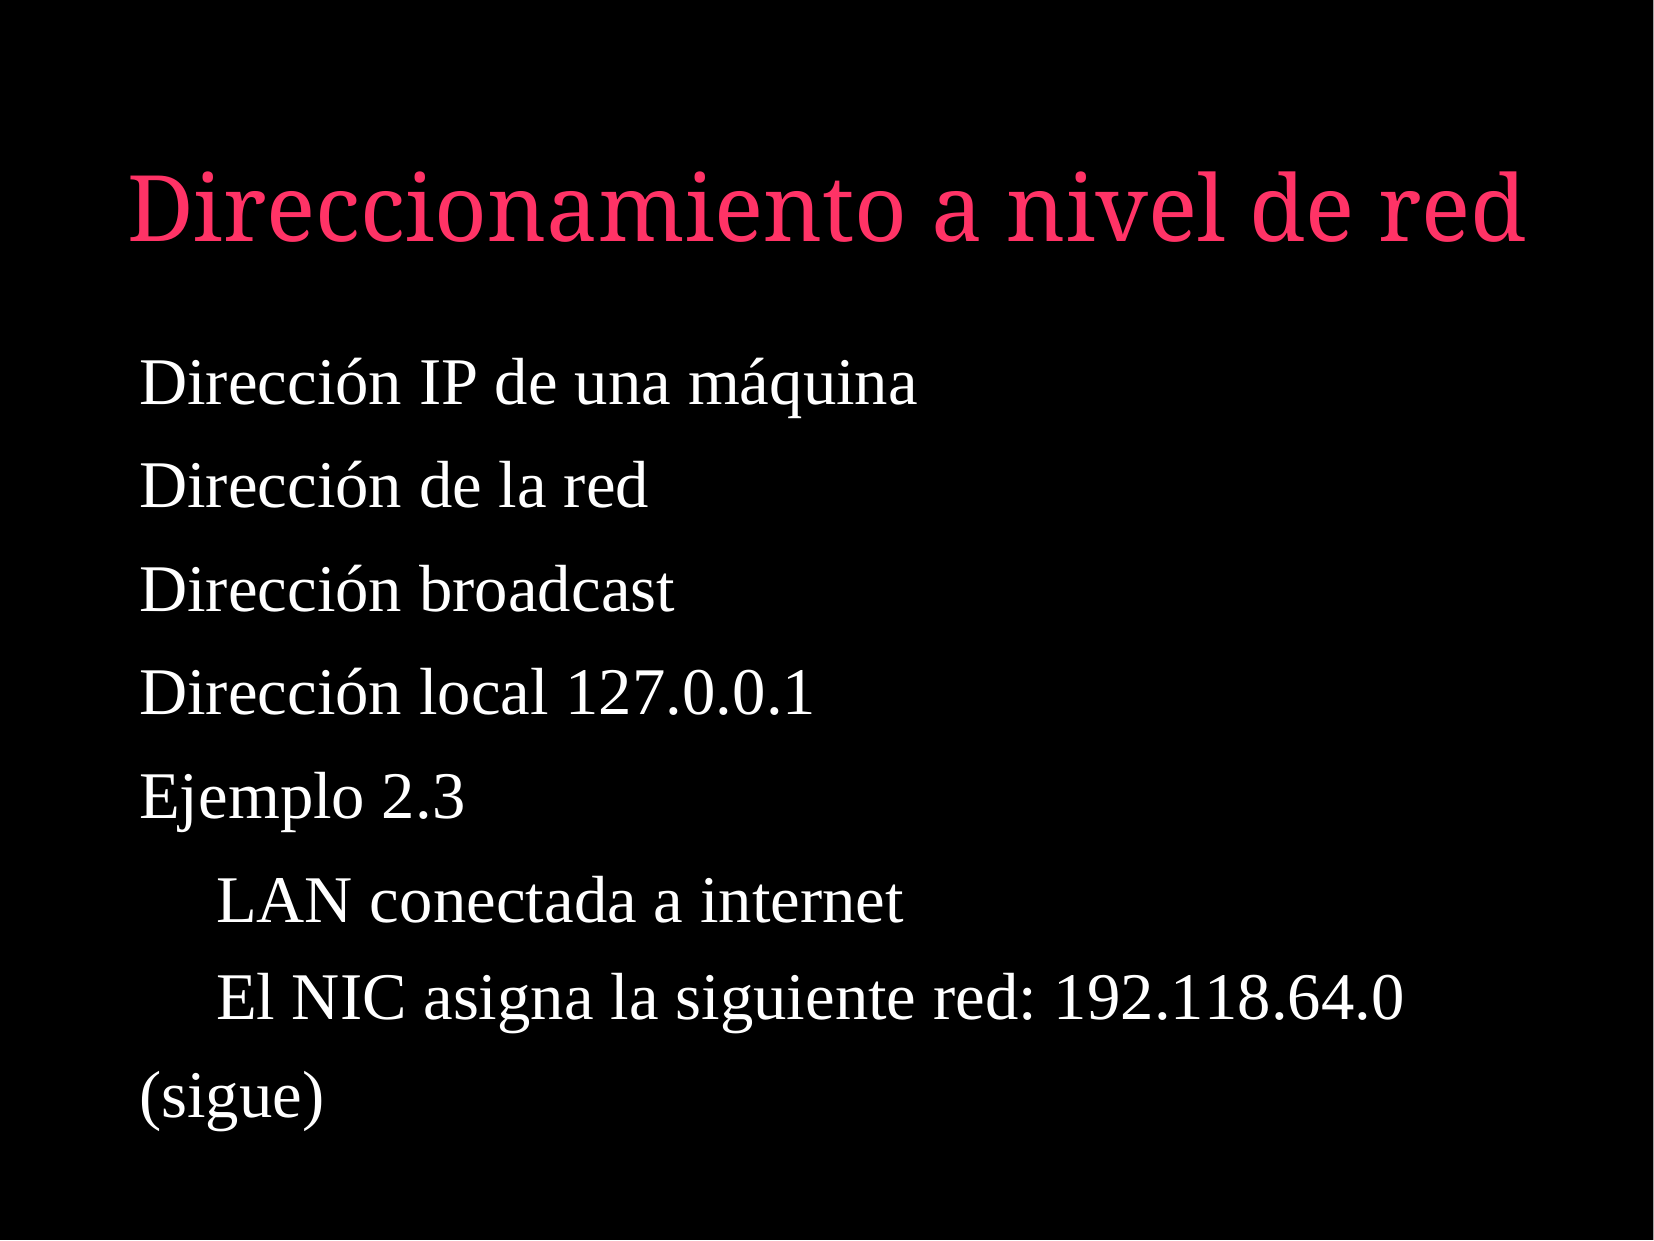

# Direccionamiento a nivel de red
Dirección IP de una máquina
Dirección de la red
Dirección broadcast
Dirección local 127.0.0.1
Ejemplo 2.3
LAN conectada a internet
El NIC asigna la siguiente red: 192.118.64.0
(sigue)